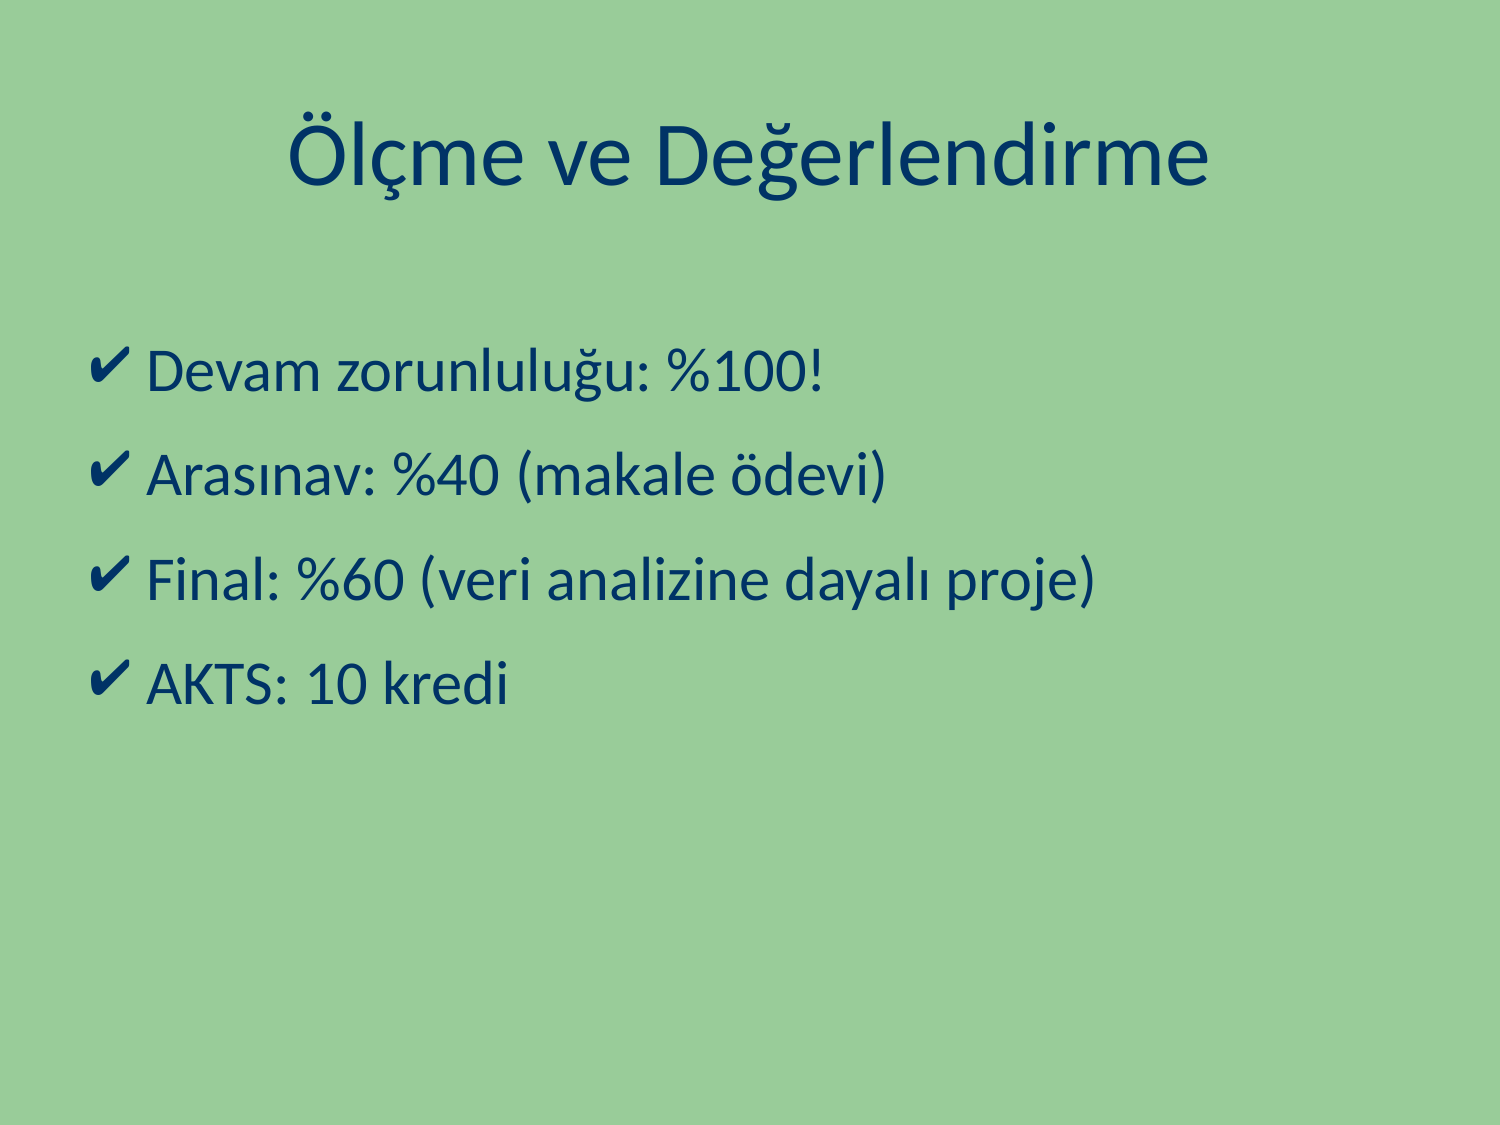

# Ölçme ve Değerlendirme
Devam zorunluluğu: %100!
Arasınav: %40 (makale ödevi)
Final: %60 (veri analizine dayalı proje)
AKTS: 10 kredi